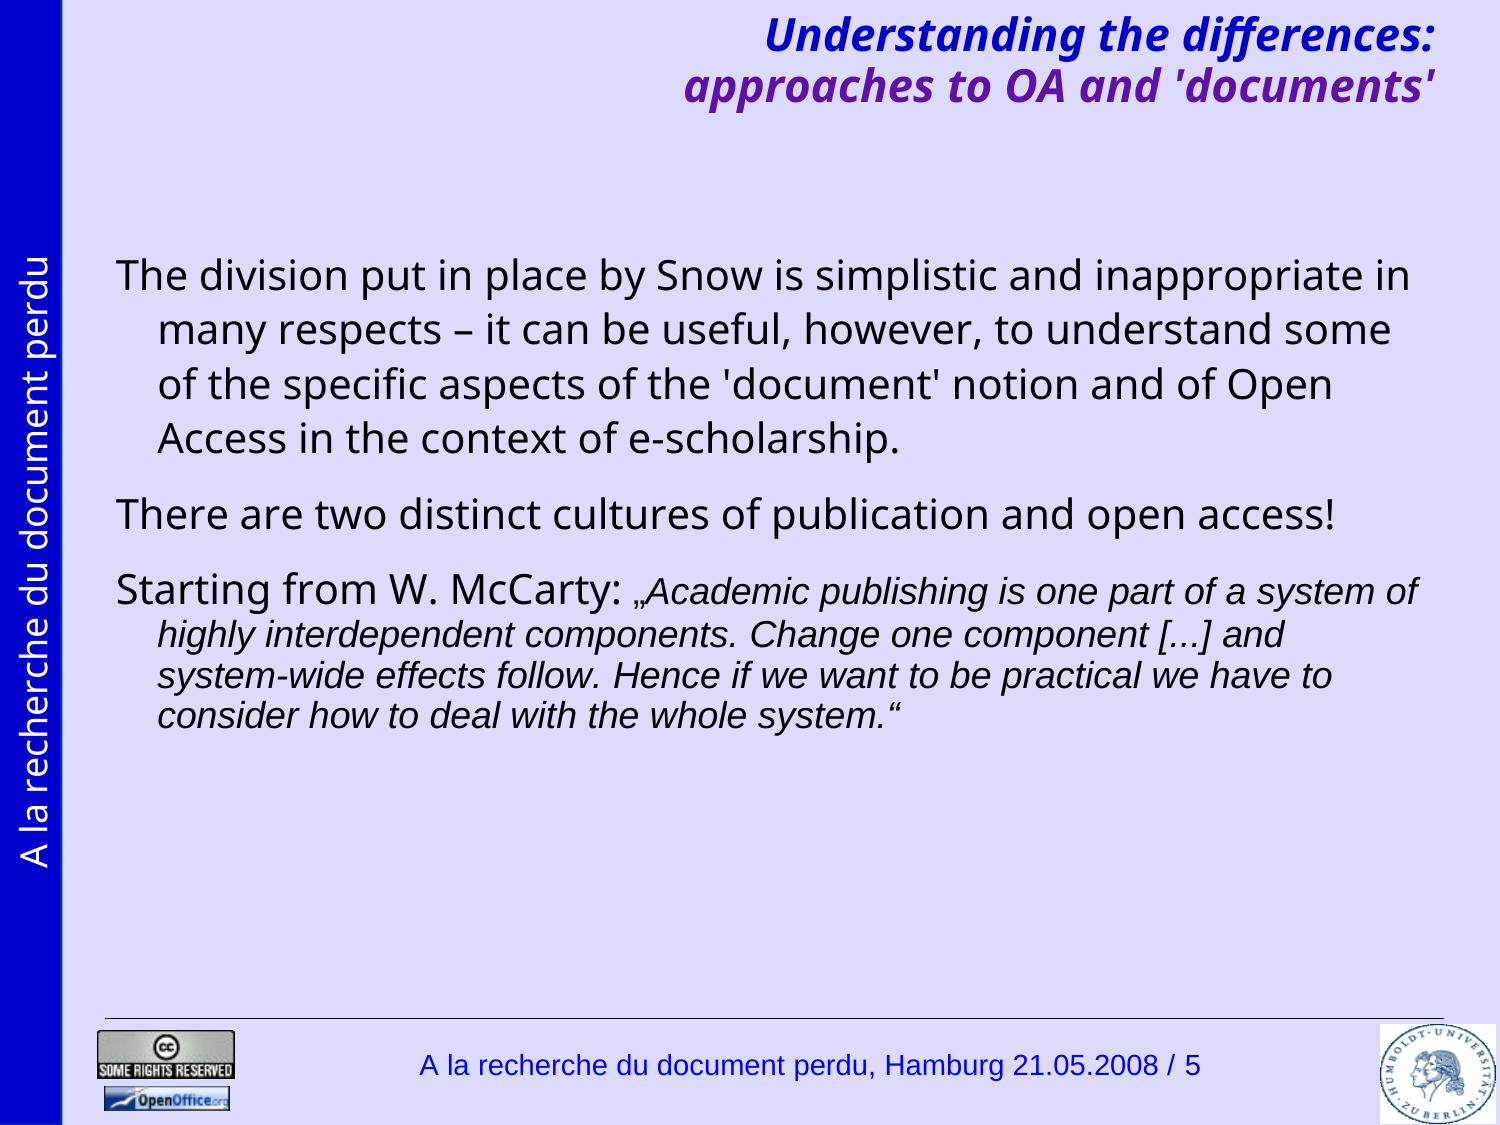

# Understanding the differences: approaches to OA and 'documents'
The division put in place by Snow is simplistic and inappropriate in many respects – it can be useful, however, to understand some of the specific aspects of the 'document' notion and of Open Access in the context of e-scholarship.
There are two distinct cultures of publication and open access!
Starting from W. McCarty: „Academic publishing is one part of a system of highly interdependent components. Change one component [...] and system-wide effects follow. Hence if we want to be practical we have to consider how to deal with the whole system.“